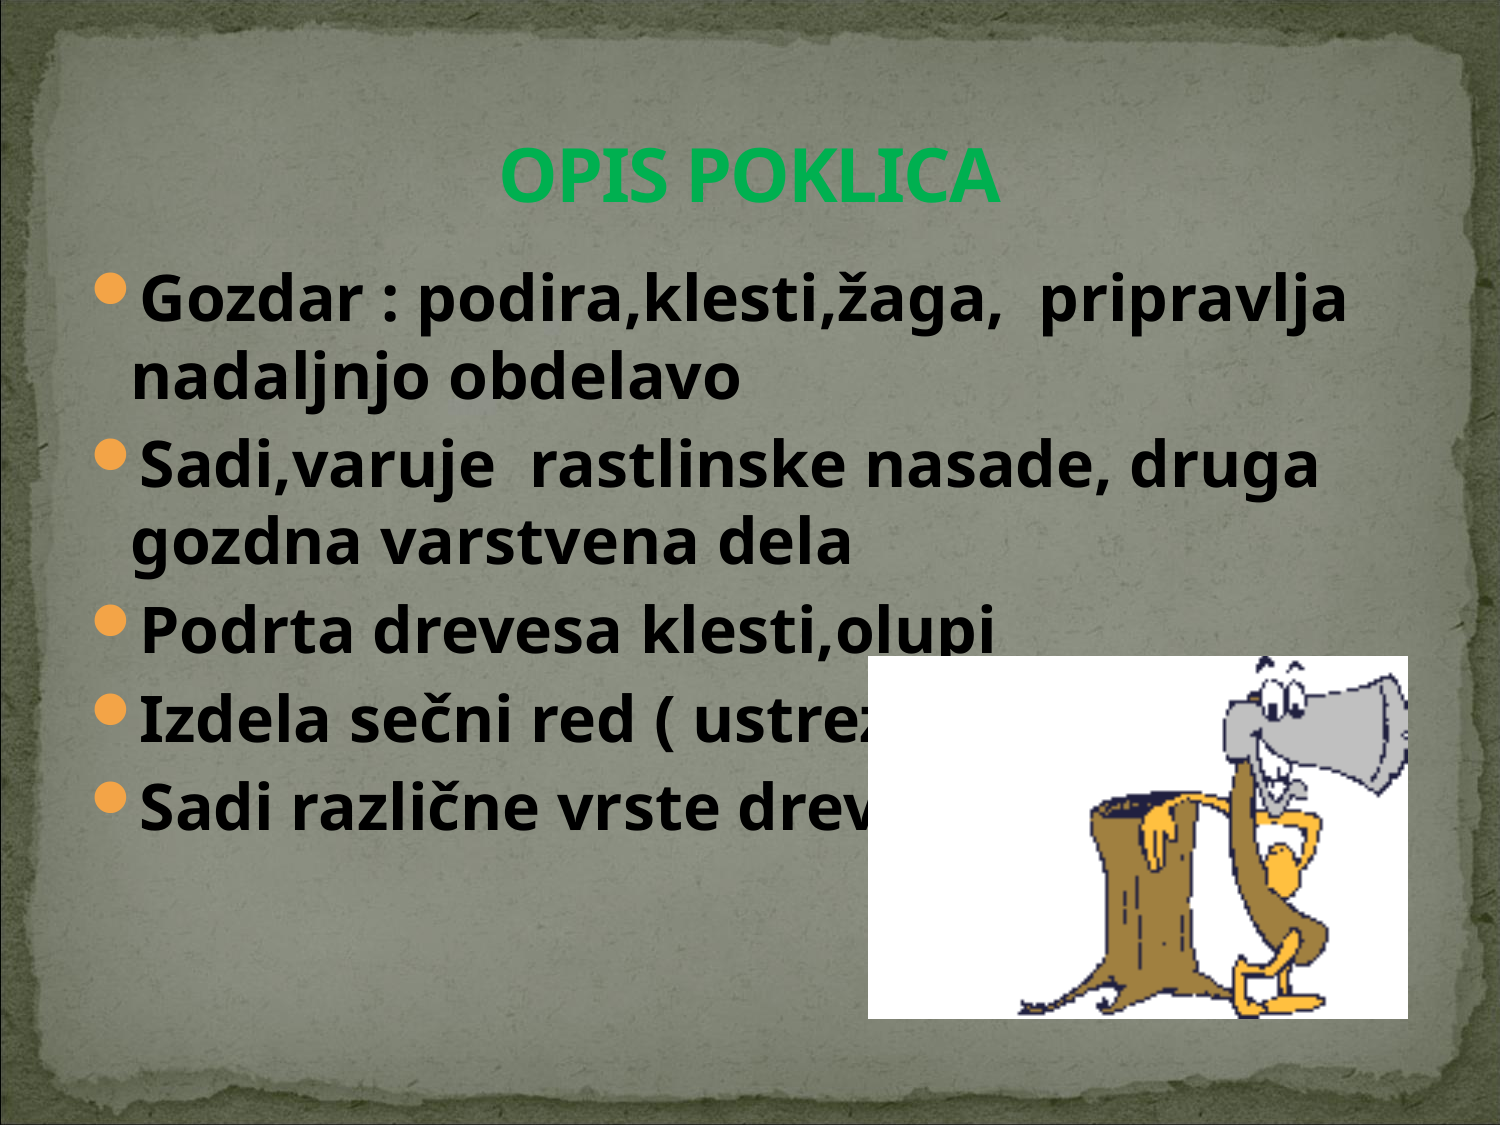

OPIS POKLICA
# Gozdar : podira,klesti,žaga, pripravlja nadaljnjo obdelavo
Sadi,varuje rastlinske nasade, druga gozdna varstvena dela
Podrta drevesa klesti,olupi
Izdela sečni red ( ustrezno zlaganje vej )
Sadi različne vrste dreves